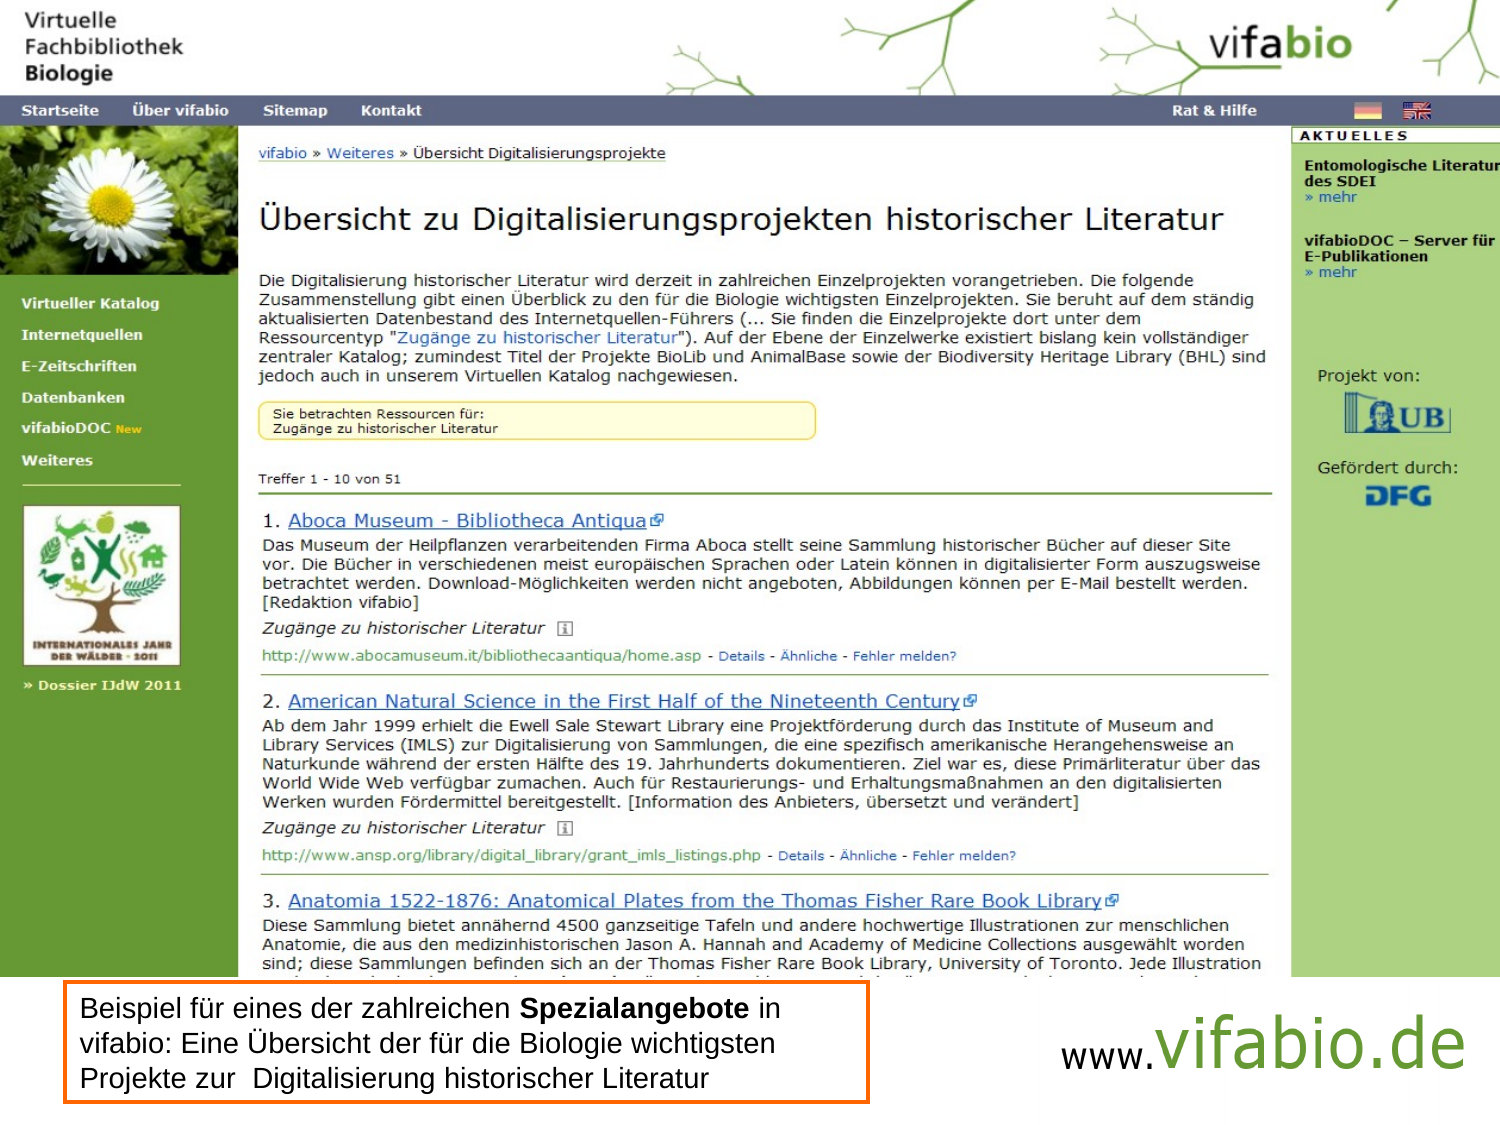

Beispiel für eines der zahlreichen Spezialangebote in vifabio: Eine Übersicht der für die Biologie wichtigsten Projekte zur Digitalisierung historischer Literatur